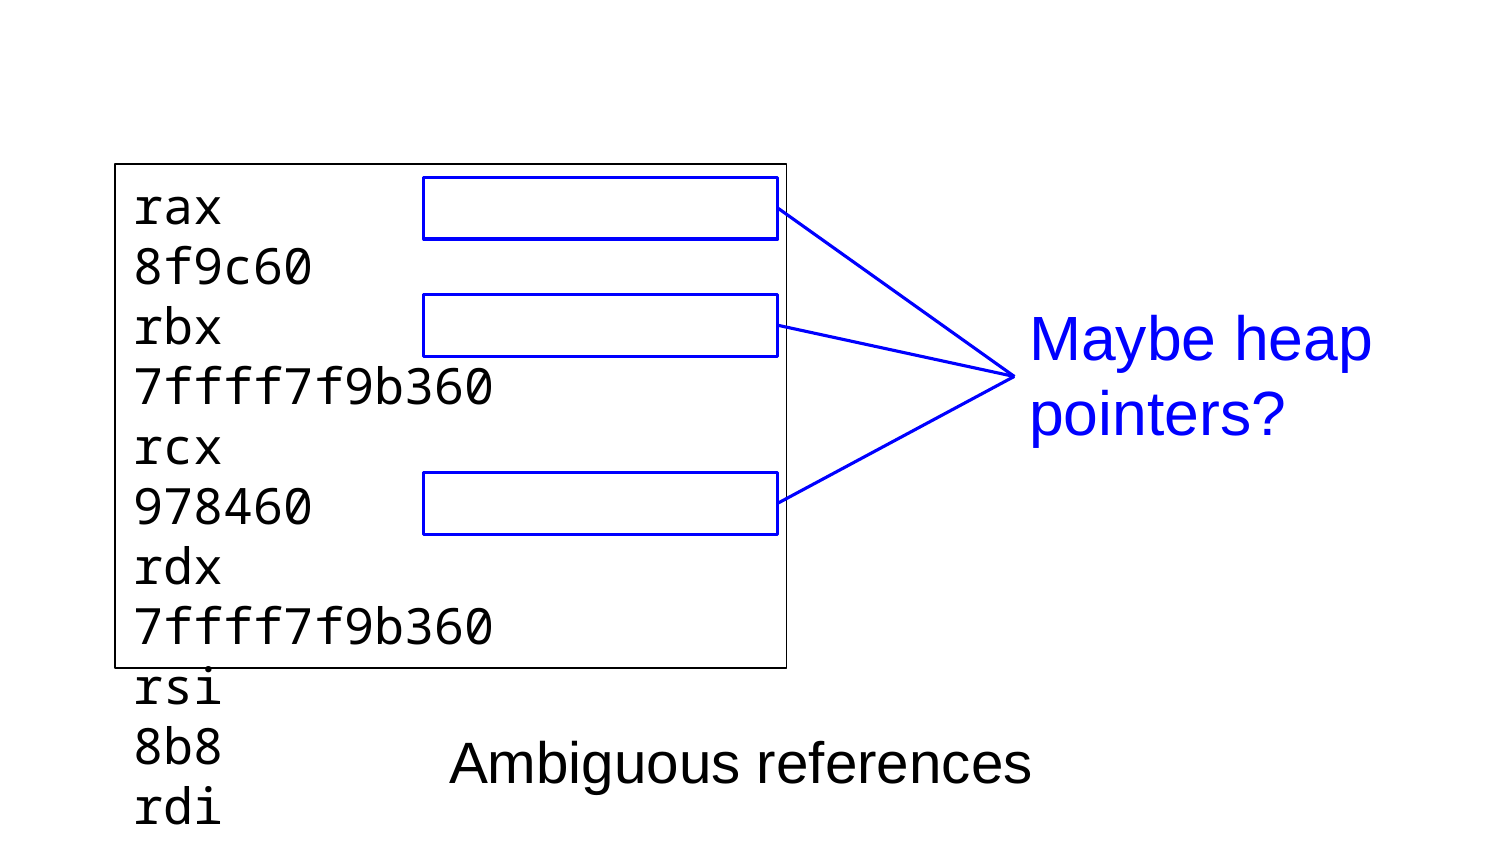

rax 8f9c60
rbx 7ffff7f9b360
rcx 978460
rdx 7ffff7f9b360
rsi 8b8
rdi 978760
rbp 7ffff7f9c168
rsp 7fffffffdbf8
Maybe heap pointers?
# Ambiguous references